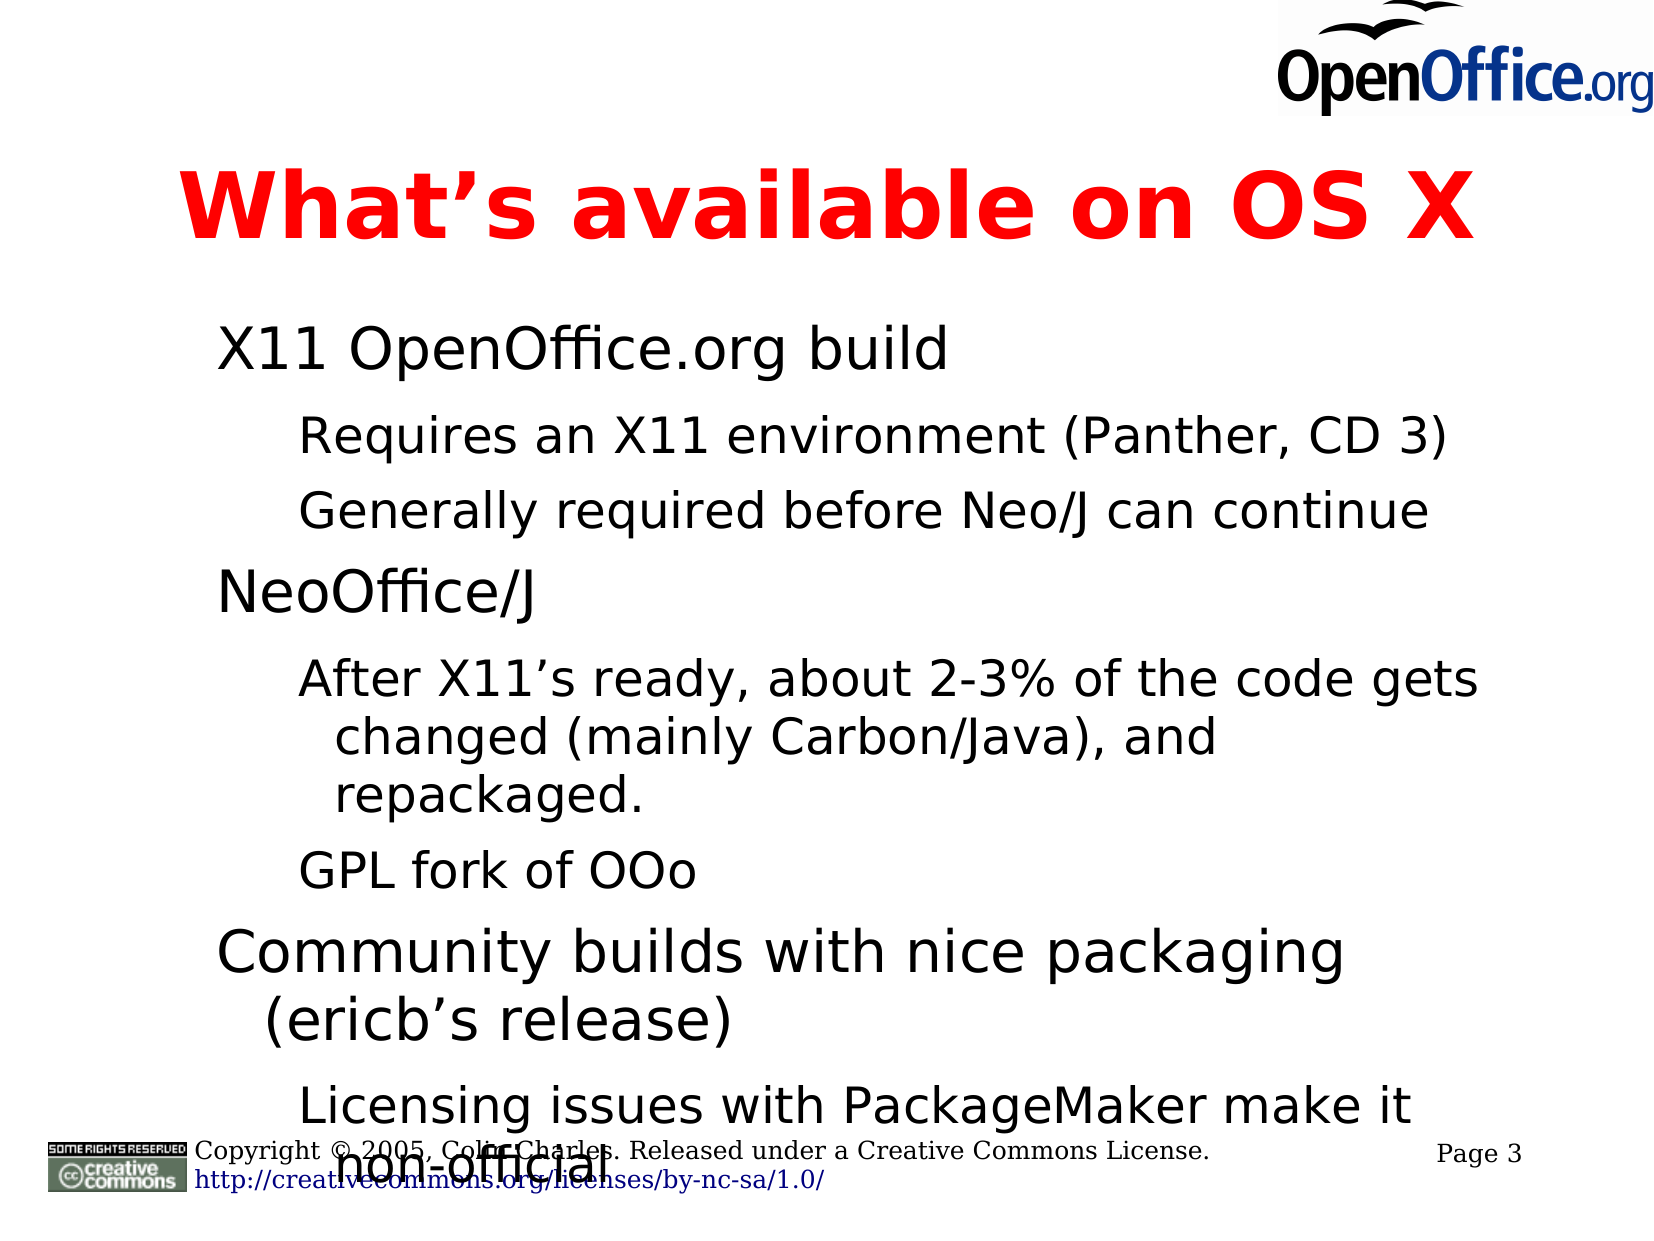

# What’s available on OS X
X11 OpenOffice.org build
Requires an X11 environment (Panther, CD 3)
Generally required before Neo/J can continue
NeoOffice/J
After X11’s ready, about 2-3% of the code gets changed (mainly Carbon/Java), and repackaged.
GPL fork of OOo
Community builds with nice packaging (ericb’s release)
Licensing issues with PackageMaker make it non-official